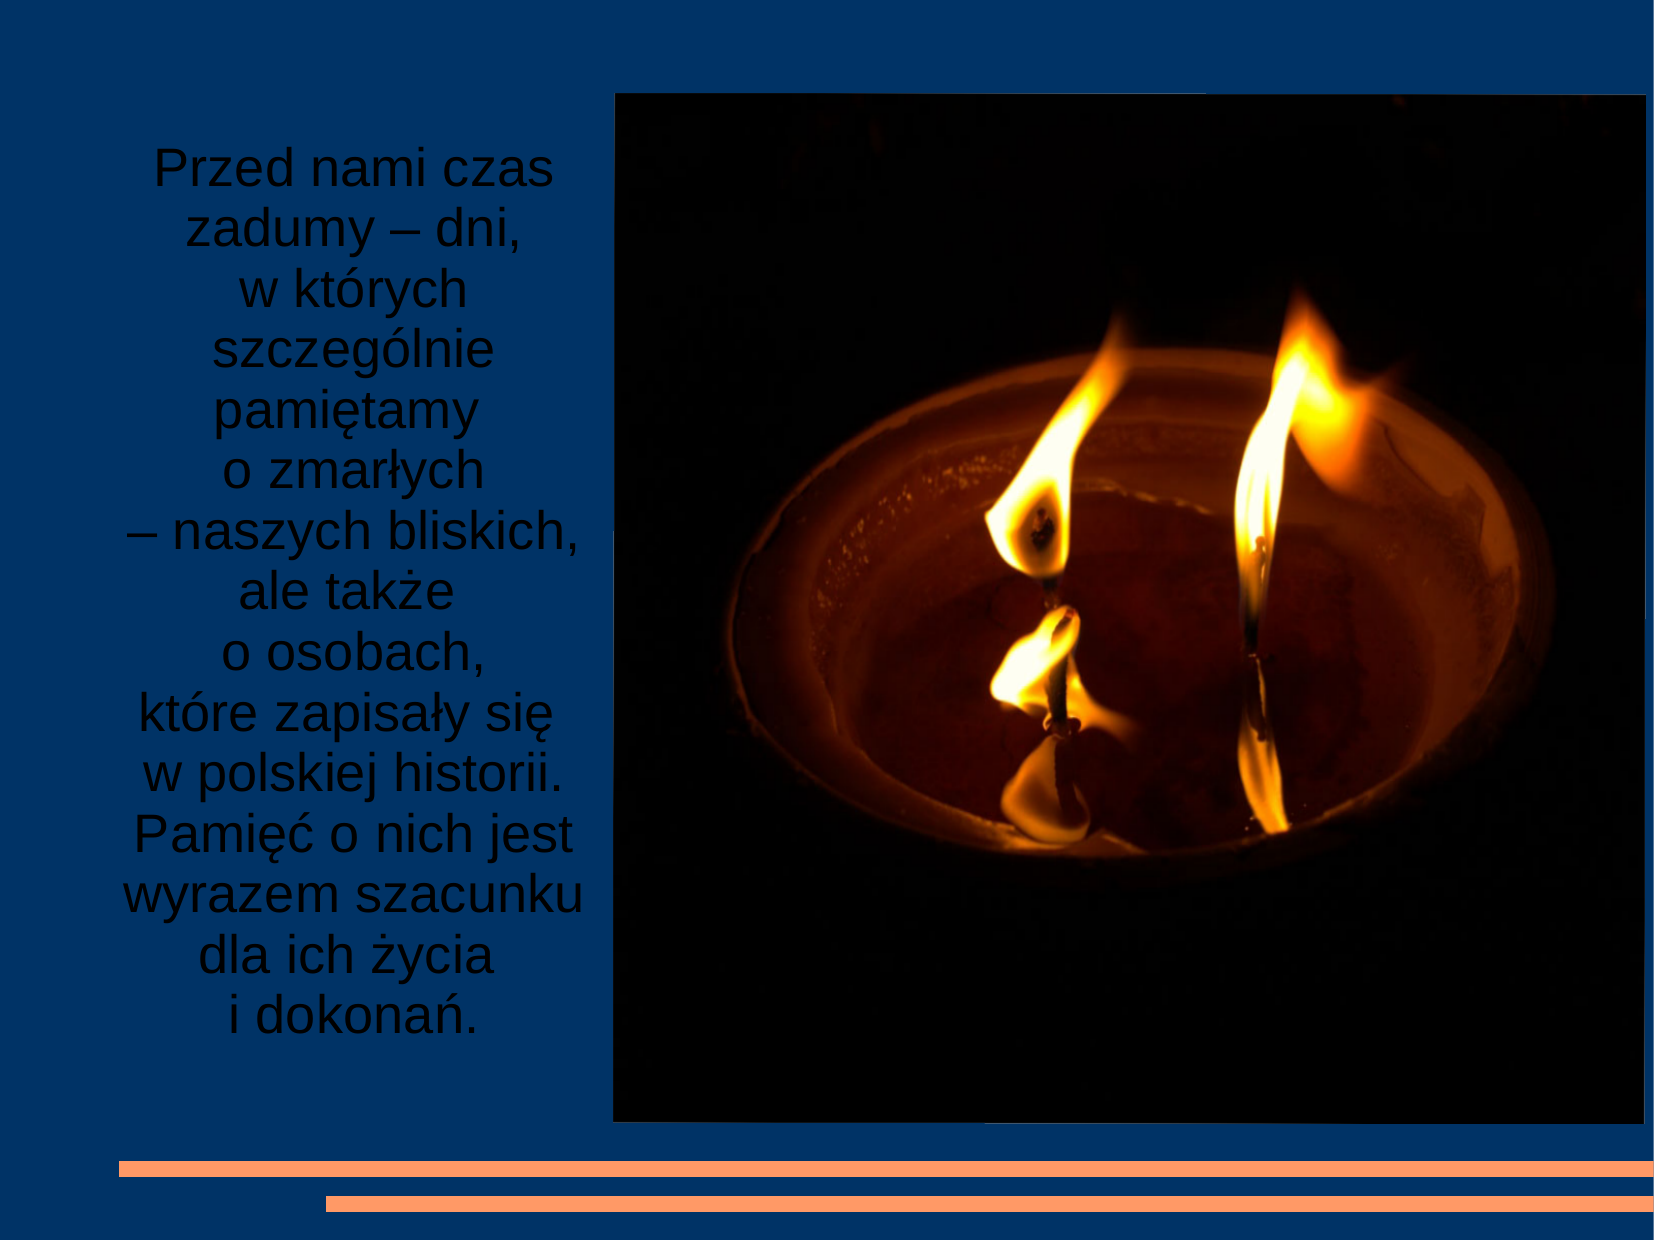

Przed nami czas zadumy – dni,
w których szczególnie pamiętamy
o zmarłych
– naszych bliskich, ale także
o osobach,
które zapisały się
w polskiej historii.
Pamięć o nich jest wyrazem szacunku dla ich życia
i dokonań.